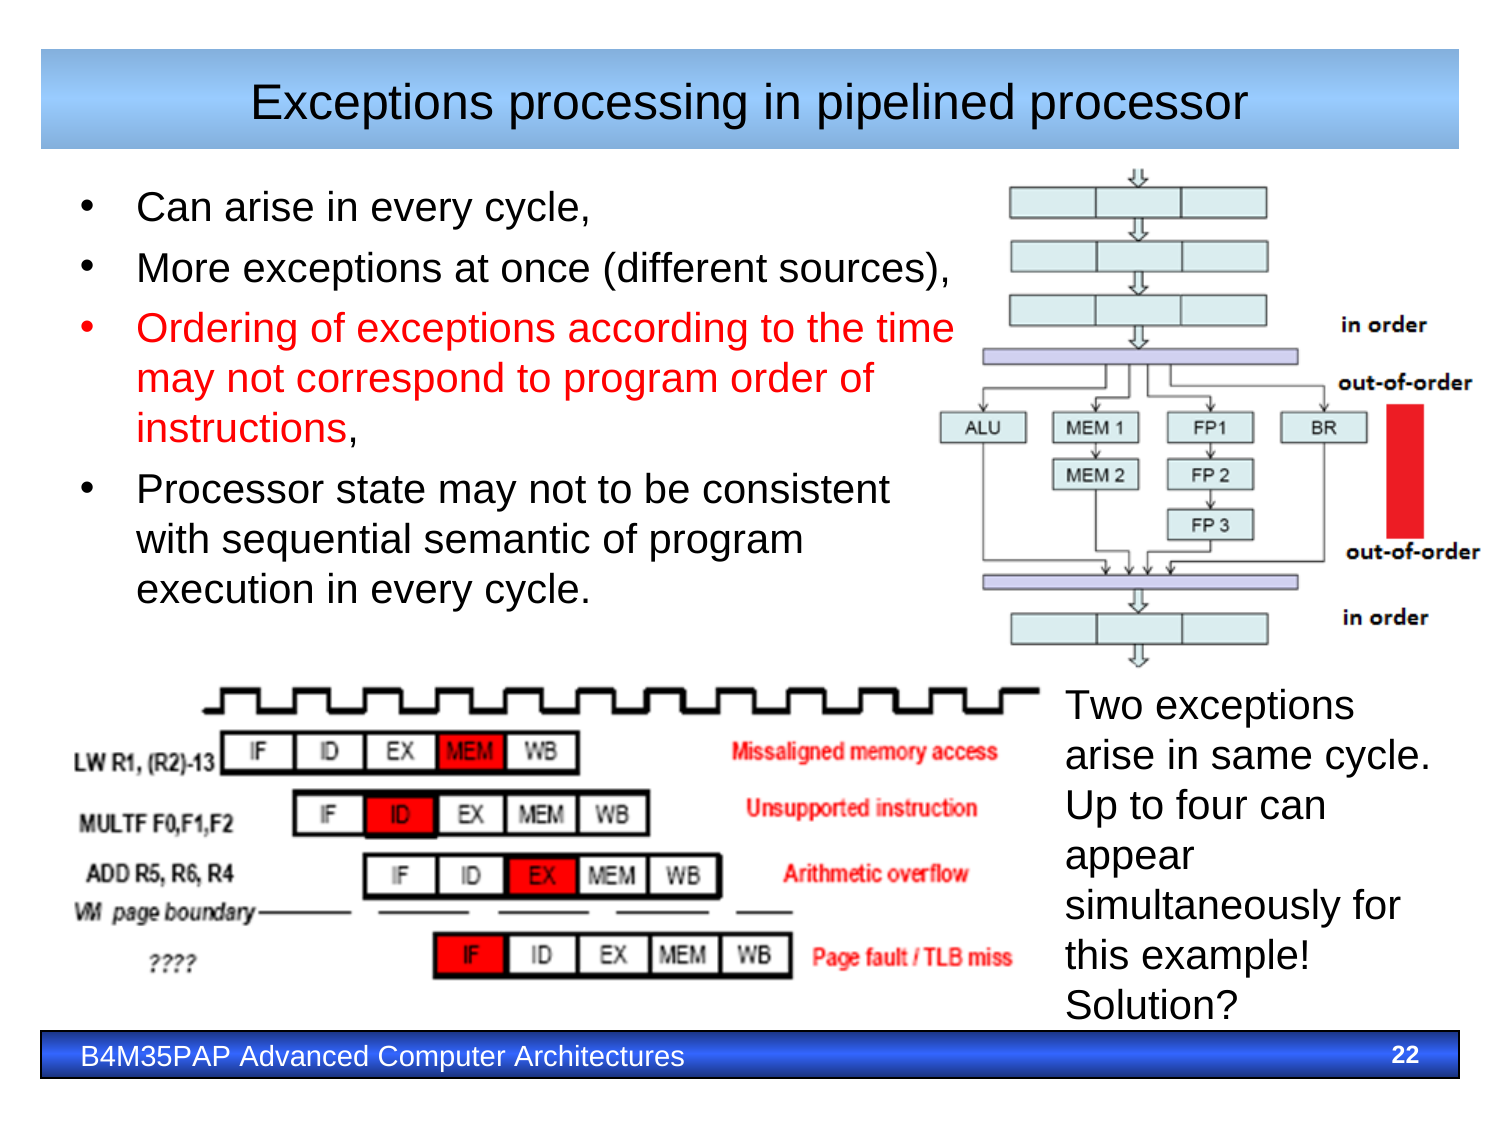

# Exceptions processing in pipelined processor
Can arise in every cycle,
More exceptions at once (different sources),
Ordering of exceptions according to the time may not correspond to program order of instructions,
Processor state may not to be consistent with sequential semantic of program execution in every cycle.
Two exceptions arise in same cycle.
Up to four can appear simultaneously for this example! Solution?